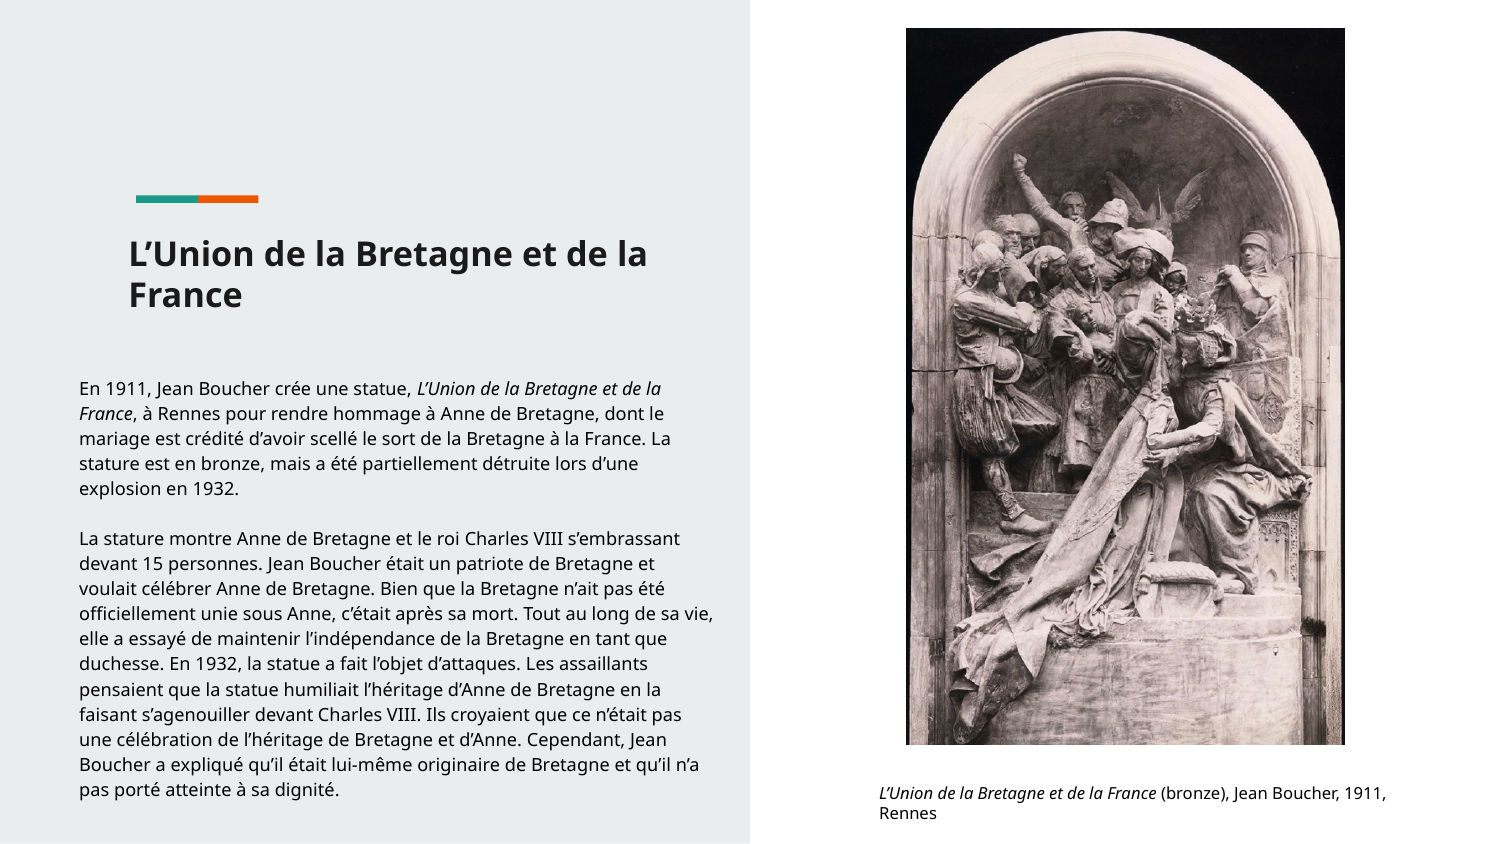

# L’Union de la Bretagne et de la France
En 1911, Jean Boucher crée une statue, L’Union de la Bretagne et de la France, à Rennes pour rendre hommage à Anne de Bretagne, dont le mariage est crédité d’avoir scellé le sort de la Bretagne à la France. La stature est en bronze, mais a été partiellement détruite lors d’une explosion en 1932.
La stature montre Anne de Bretagne et le roi Charles VIII s’embrassant devant 15 personnes. Jean Boucher était un patriote de Bretagne et voulait célébrer Anne de Bretagne. Bien que la Bretagne n’ait pas été officiellement unie sous Anne, c’était après sa mort. Tout au long de sa vie, elle a essayé de maintenir l’indépendance de la Bretagne en tant que duchesse. En 1932, la statue a fait l’objet d’attaques. Les assaillants pensaient que la statue humiliait l’héritage d’Anne de Bretagne en la faisant s’agenouiller devant Charles VIII. Ils croyaient que ce n’était pas une célébration de l’héritage de Bretagne et d’Anne. Cependant, Jean Boucher a expliqué qu’il était lui-même originaire de Bretagne et qu’il n’a pas porté atteinte à sa dignité.
L’Union de la Bretagne et de la France (bronze), Jean Boucher, 1911, Rennes